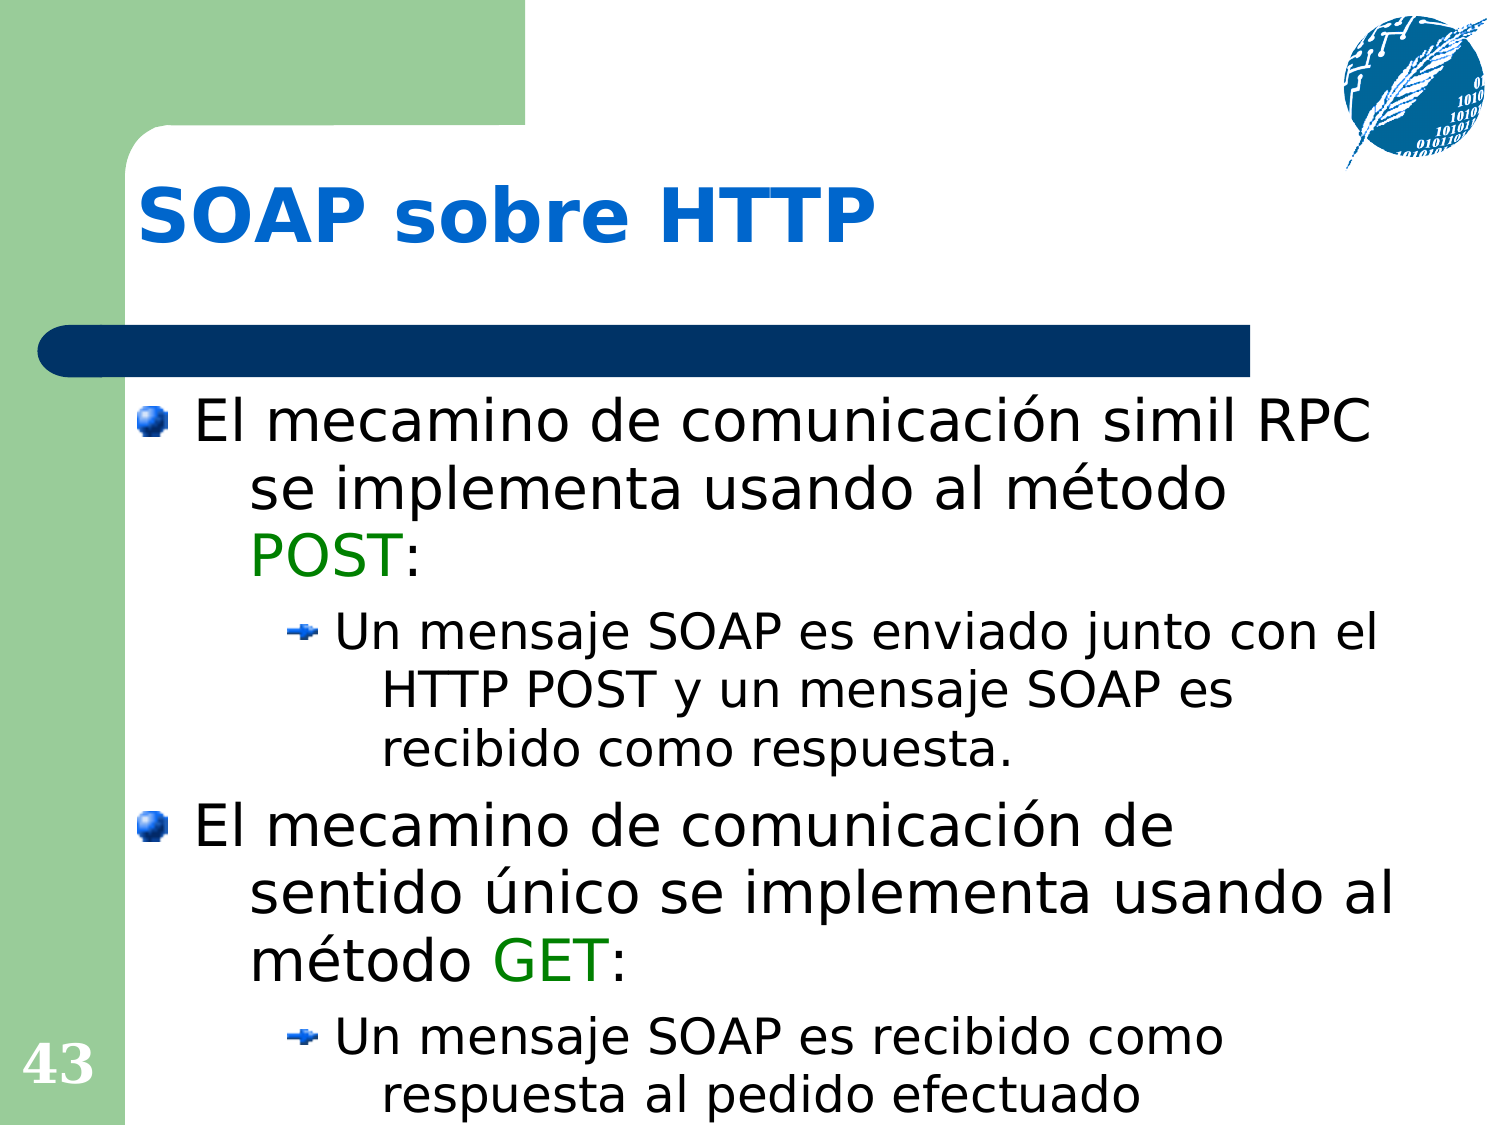

# SOAP sobre HTTP
El mecamino de comunicación simil RPC se implementa usando al método POST:
Un mensaje SOAP es enviado junto con el HTTP POST y un mensaje SOAP es recibido como respuesta.
El mecamino de comunicación de sentido único se implementa usando al método GET:
Un mensaje SOAP es recibido como respuesta al pedido efectuado mendiante el HTTP GET.
43